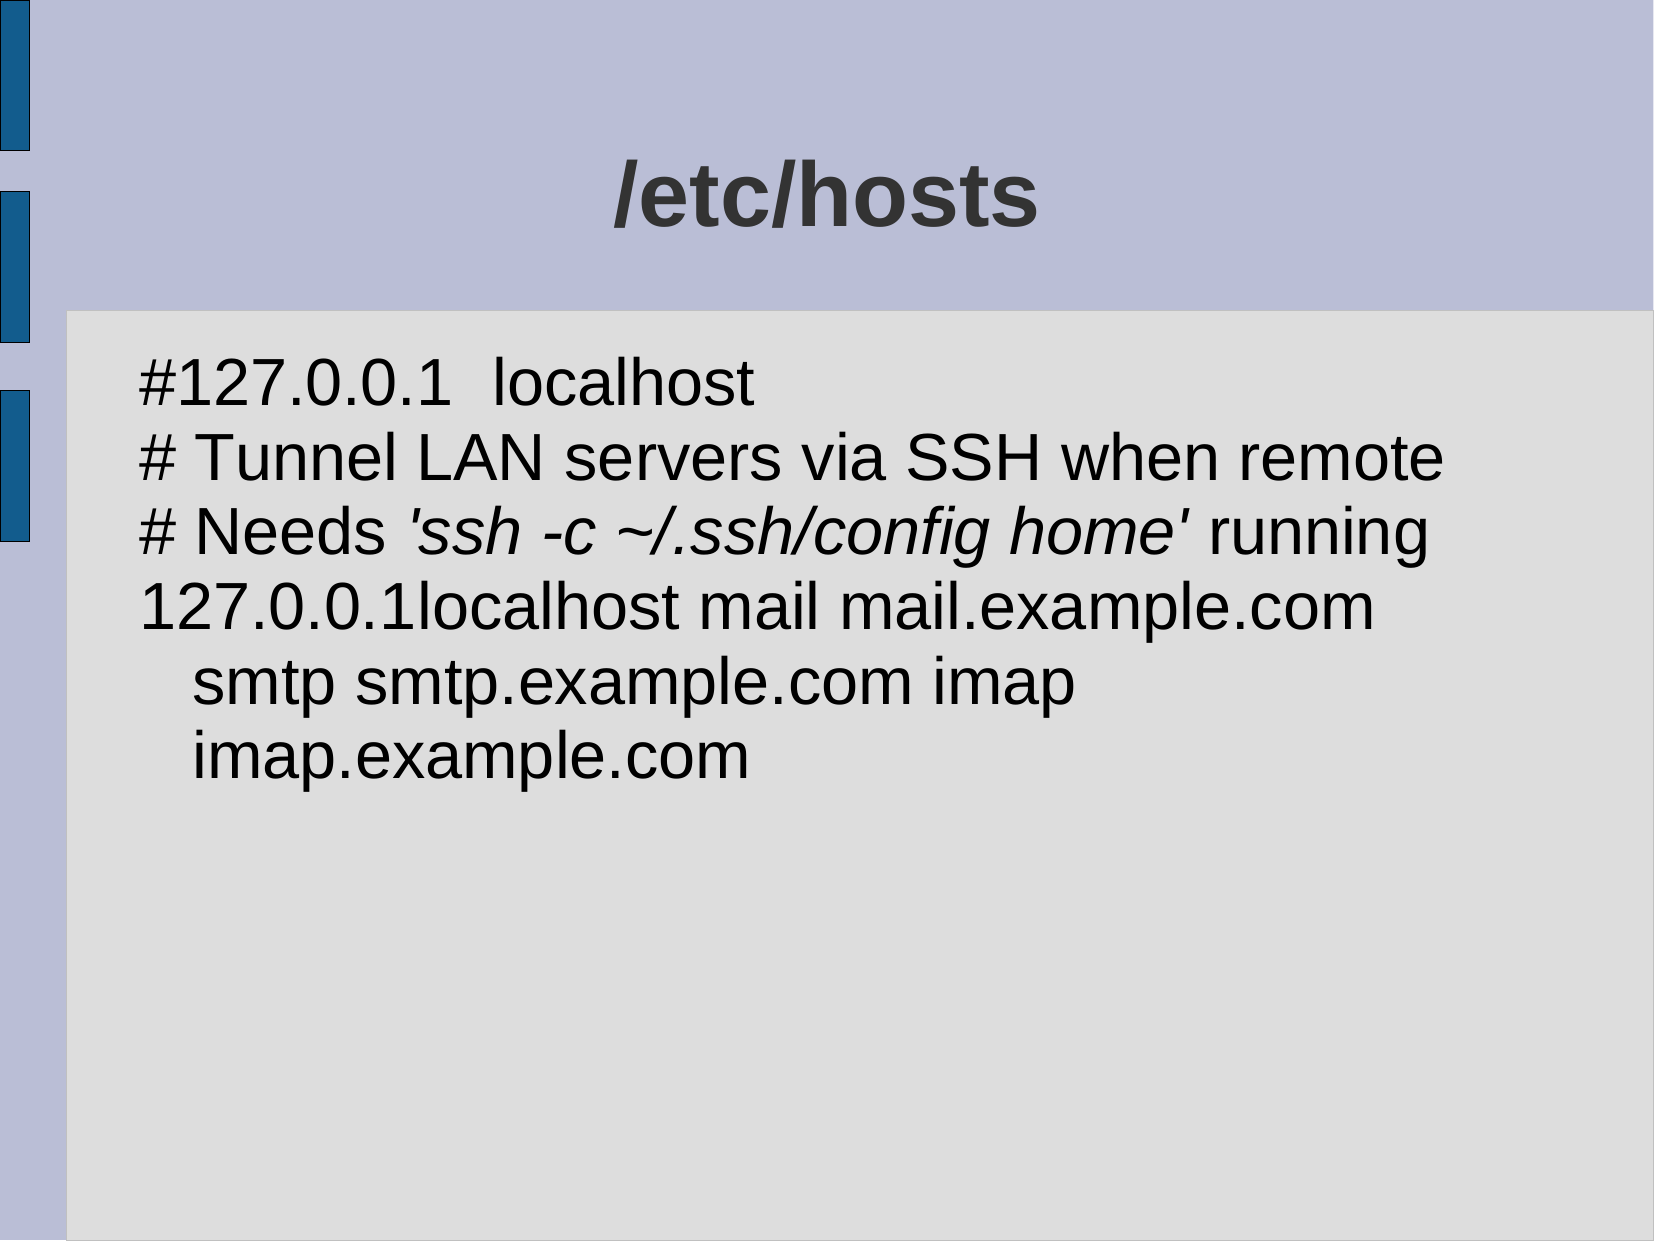

# /etc/hosts
#127.0.0.1	localhost
# Tunnel LAN servers via SSH when remote
# Needs 'ssh -c ~/.ssh/config home' running
127.0.0.1	localhost mail mail.example.com smtp smtp.example.com imap imap.example.com